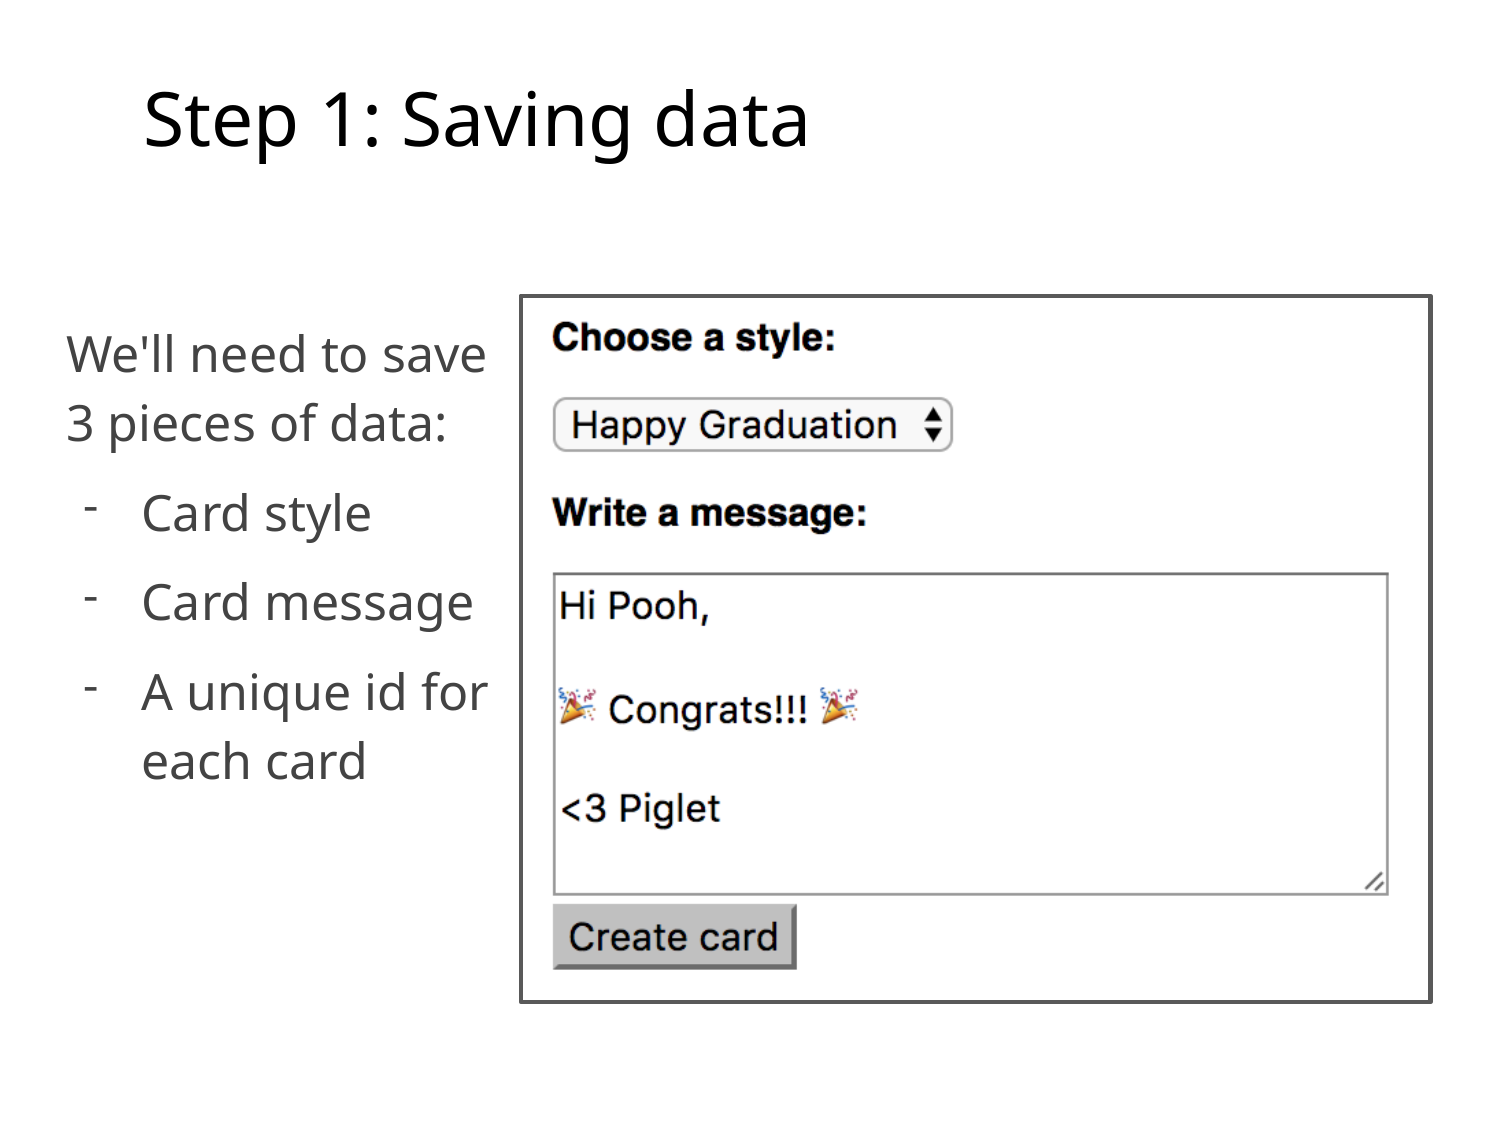

# Step 1: Saving data
We'll need to save 3 pieces of data:
Card style
Card message
A unique id for each card